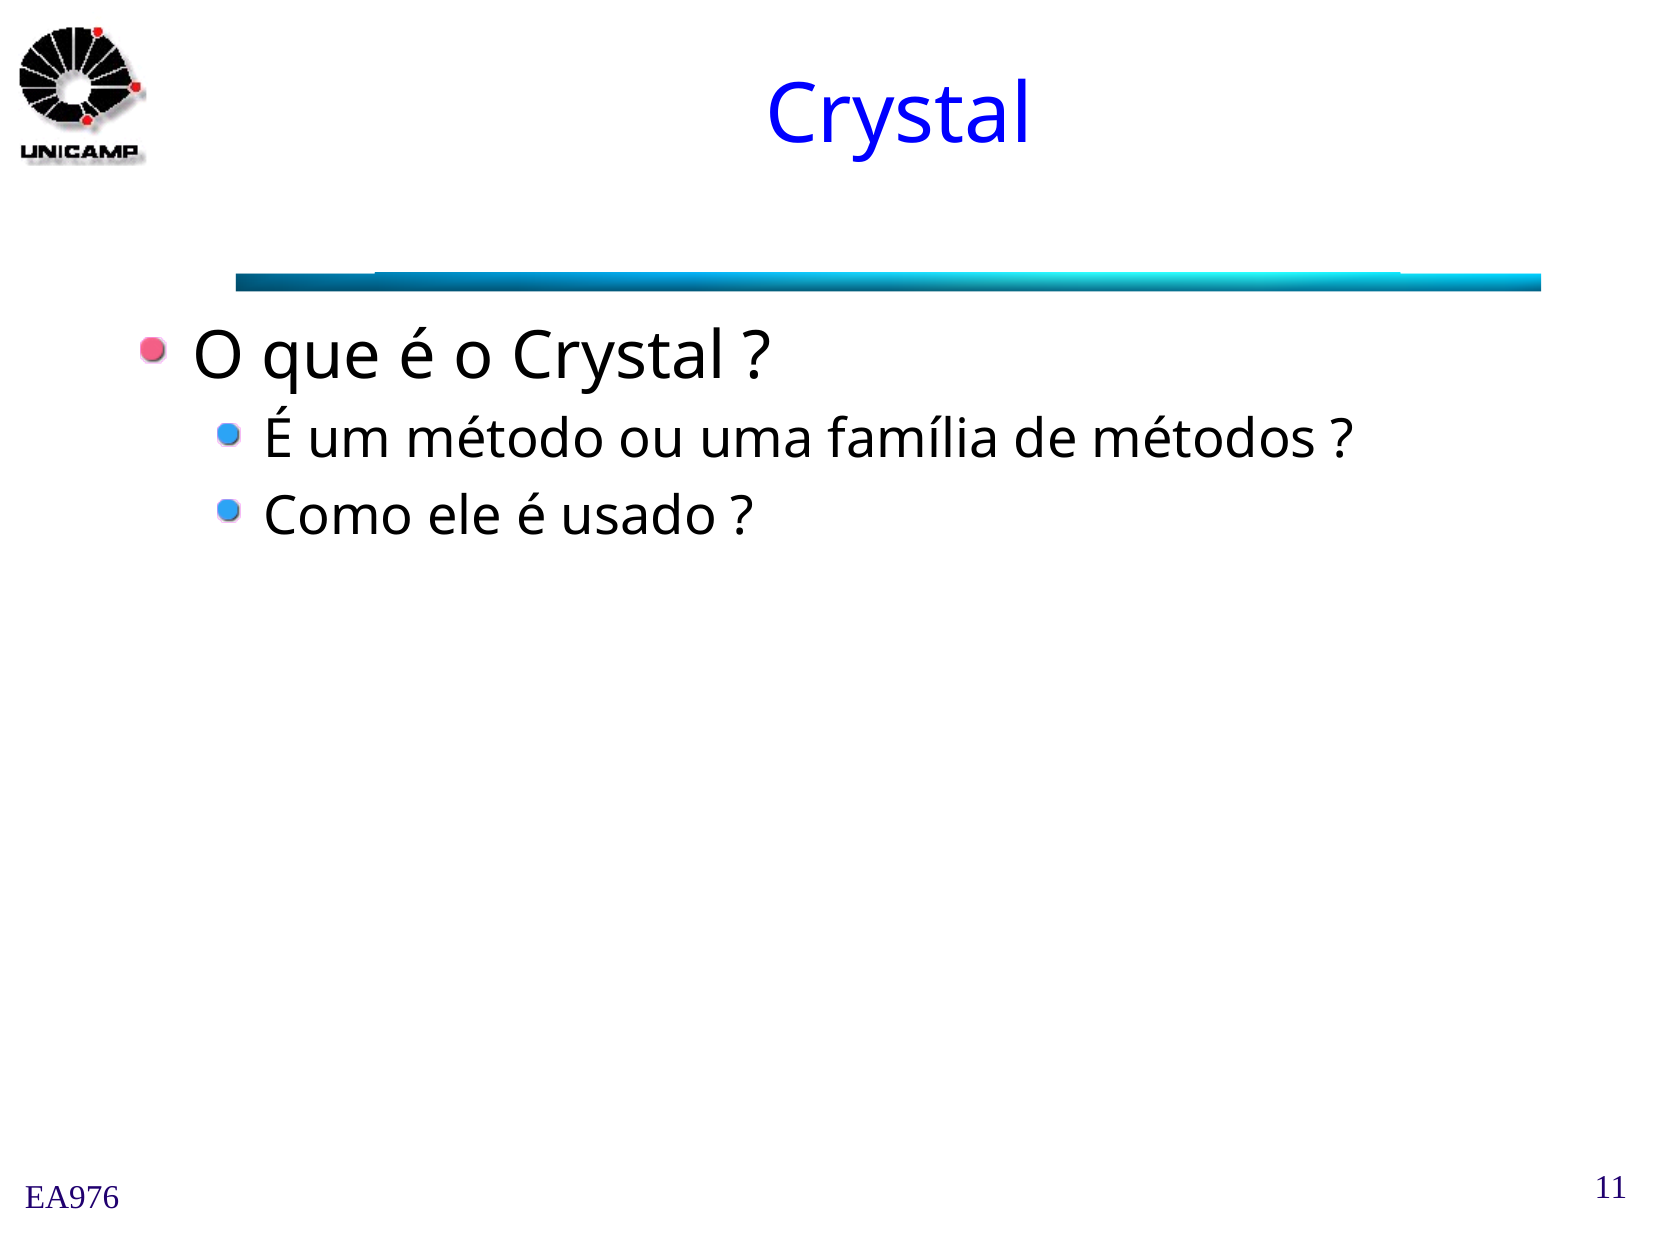

# Crystal
O que é o Crystal ?
É um método ou uma família de métodos ?
Como ele é usado ?
11